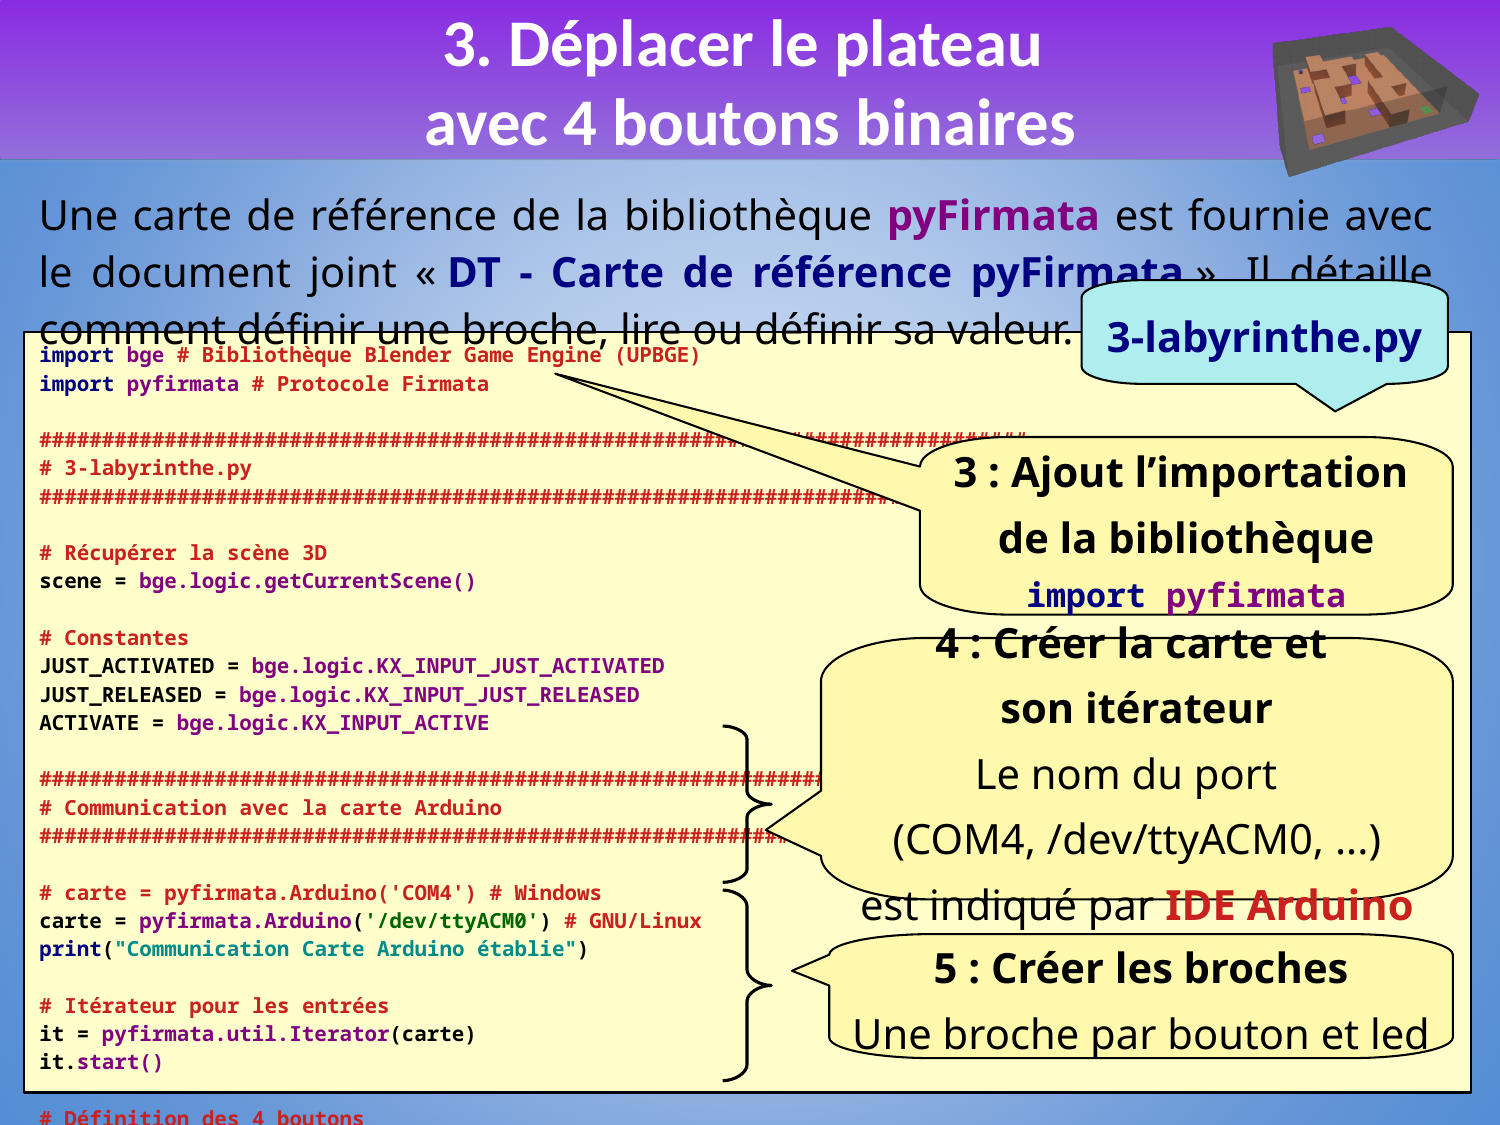

3. Déplacer le plateau
avec 4 boutons binaires
Une carte de référence de la bibliothèque pyFirmata est fournie avec le document joint « DT - Carte de référence pyFirmata ». Il détaille comment définir une broche, lire ou définir sa valeur.
3-labyrinthe.py
import bge # Bibliothèque Blender Game Engine (UPBGE)
import pyfirmata # Protocole Firmata
###############################################################################
# 3-labyrinthe.py
###############################################################################
# Récupérer la scène 3D
scene = bge.logic.getCurrentScene()
# Constantes
JUST_ACTIVATED = bge.logic.KX_INPUT_JUST_ACTIVATED
JUST_RELEASED = bge.logic.KX_INPUT_JUST_RELEASED
ACTIVATE = bge.logic.KX_INPUT_ACTIVE
###############################################################################
# Communication avec la carte Arduino
###############################################################################
# carte = pyfirmata.Arduino('COM4') # Windows
carte = pyfirmata.Arduino('/dev/ttyACM0') # GNU/Linux
print("Communication Carte Arduino établie")
# Itérateur pour les entrées
it = pyfirmata.util.Iterator(carte)
it.start()
# Définition des 4 boutons
bt_haut = carte.get_pin('d:2:i')
bt_bas = carte.get_pin('d:3:i')
bt_gauche = carte.get_pin('d:4:i')
bt_droit = carte.get_pin('d:5:i')
# Définition de la led
led = carte.get_pin('d:7:o')
3 : Ajout l’importation
de la bibliothèque
import pyfirmata
4 : Créer la carte et
son itérateur
Le nom du port
(COM4, /dev/ttyACM0, ...)
est indiqué par IDE Arduino
5 : Créer les broches
Une broche par bouton et led